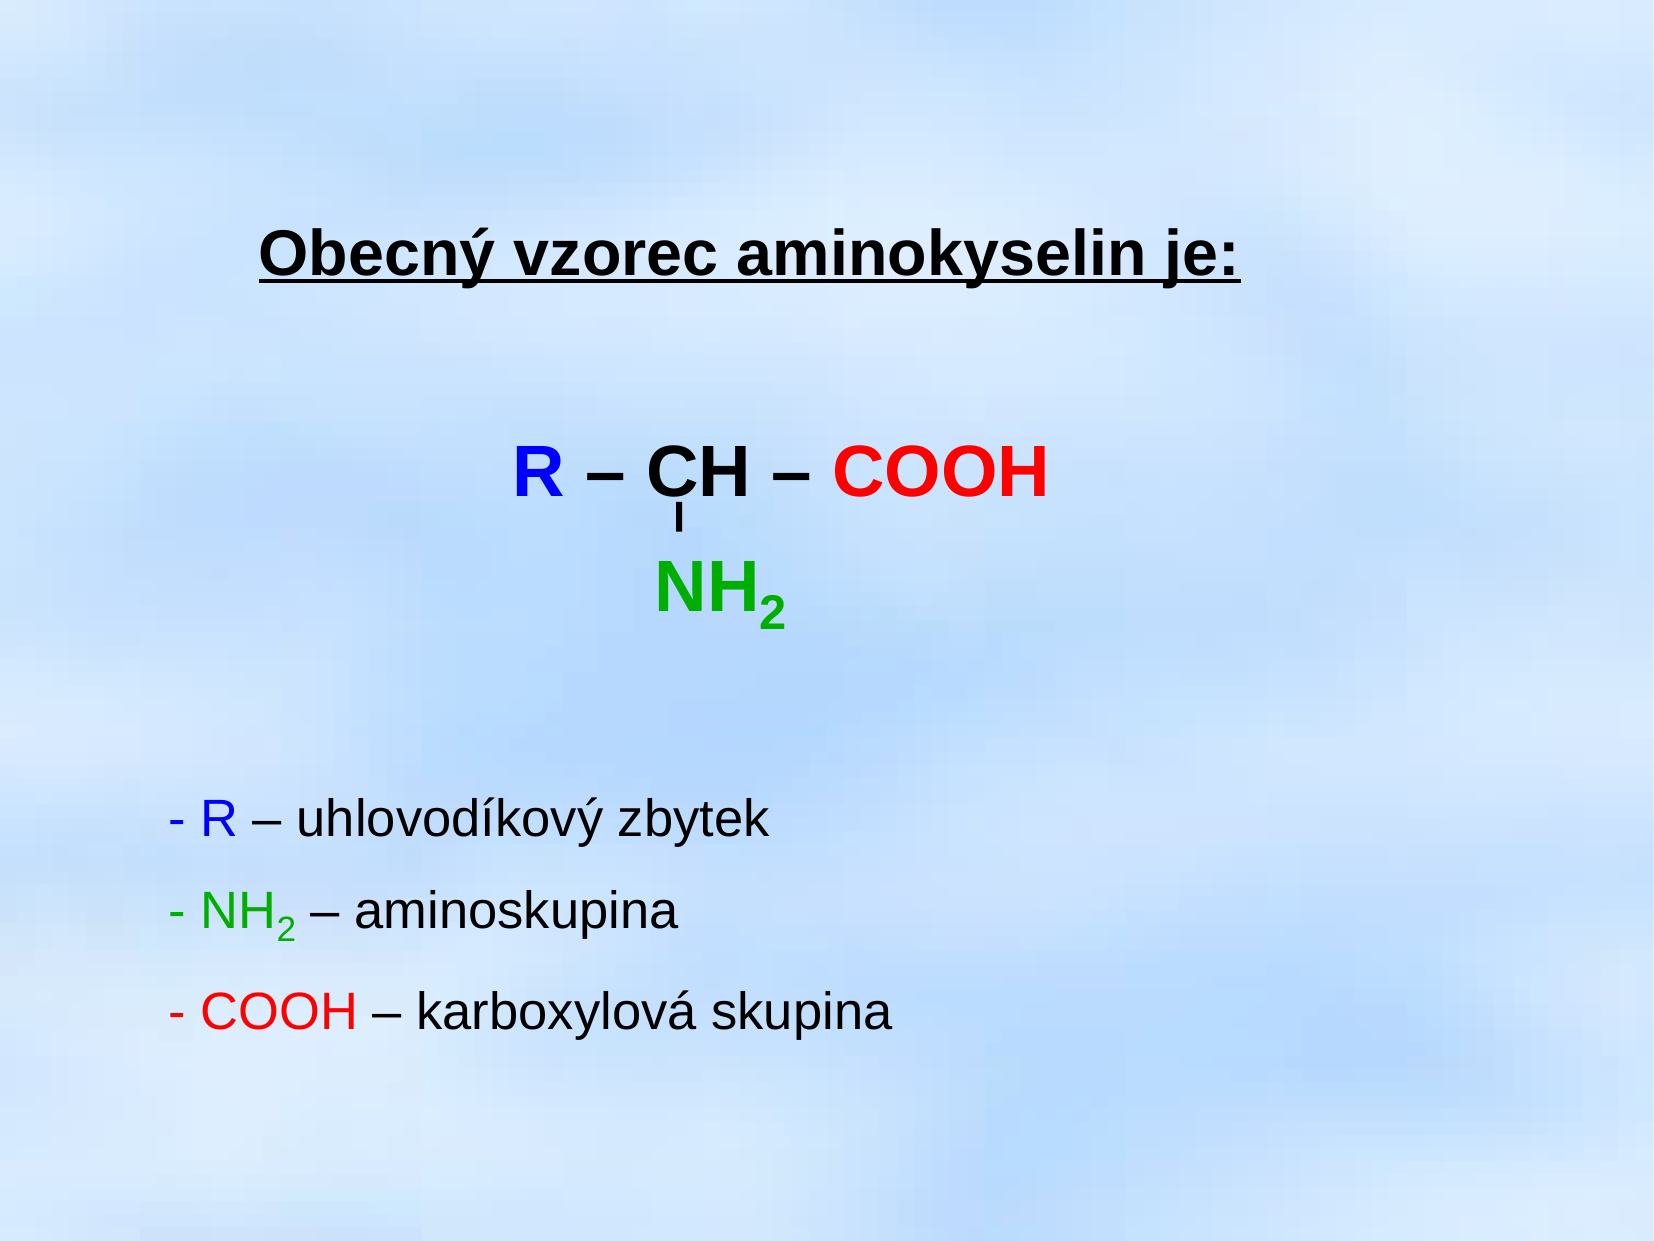

# Obecný vzorec aminokyselin je:
 R – CH – COOH
 NH2
- R – uhlovodíkový zbytek
- NH2 – aminoskupina
- COOH – karboxylová skupina